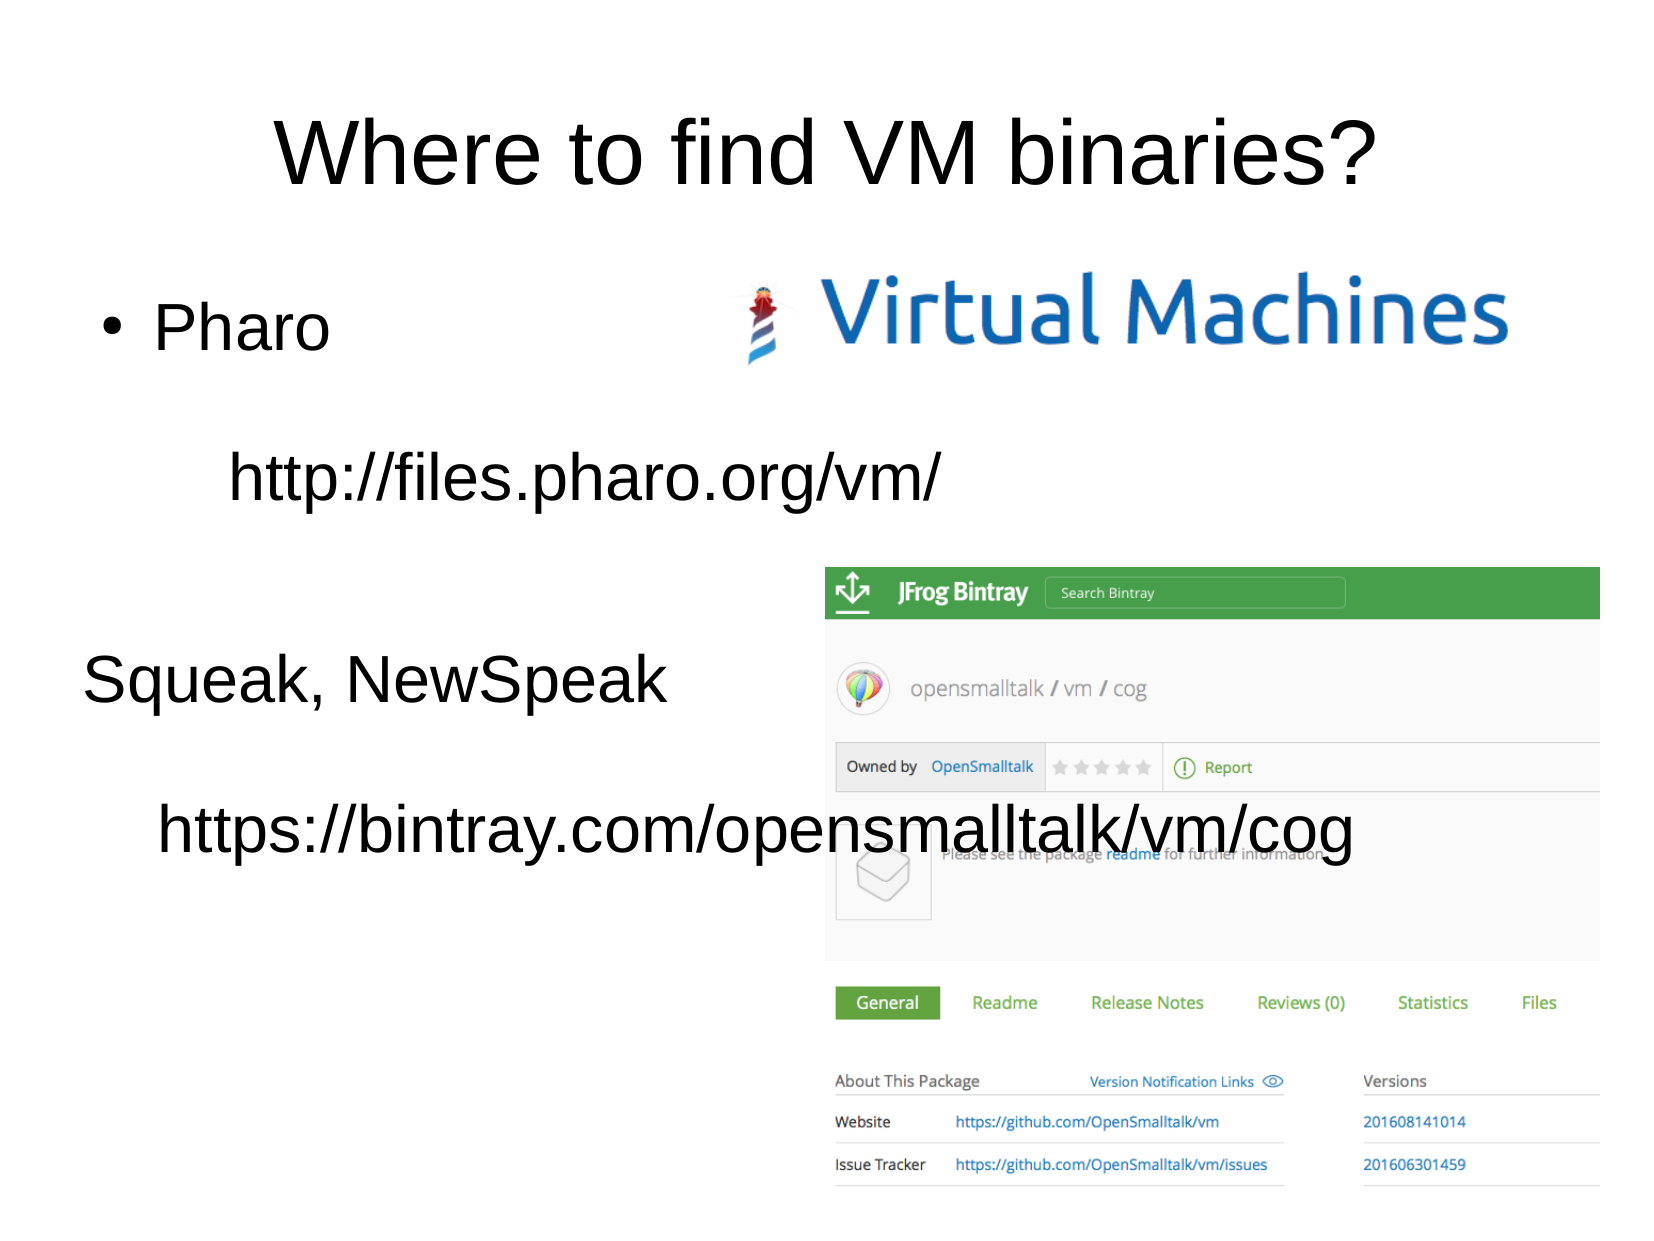

# Where to find VM binaries?
Pharo
	http://files.pharo.org/vm/
Squeak, NewSpeak
	https://bintray.com/opensmalltalk/vm/cog